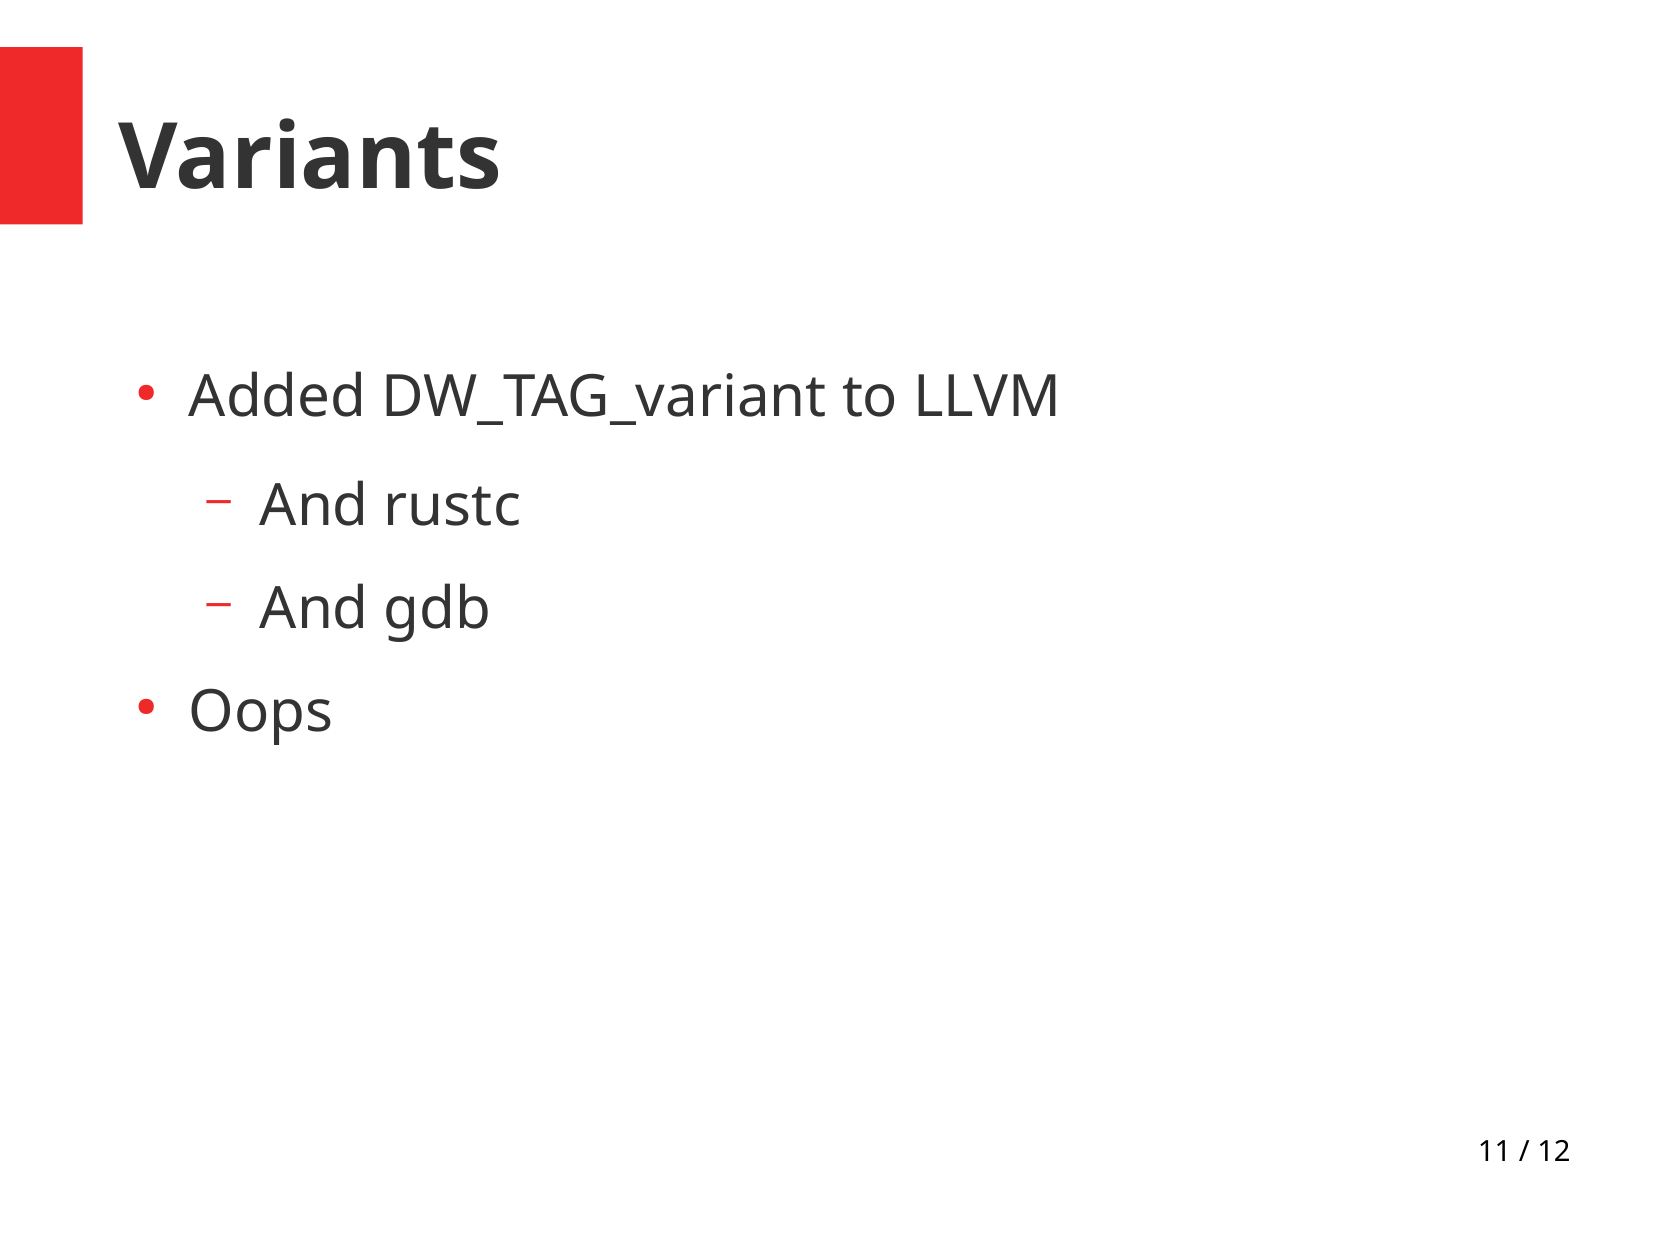

# Variants
Added DW_TAG_variant to LLVM
And rustc
And gdb
Oops
11